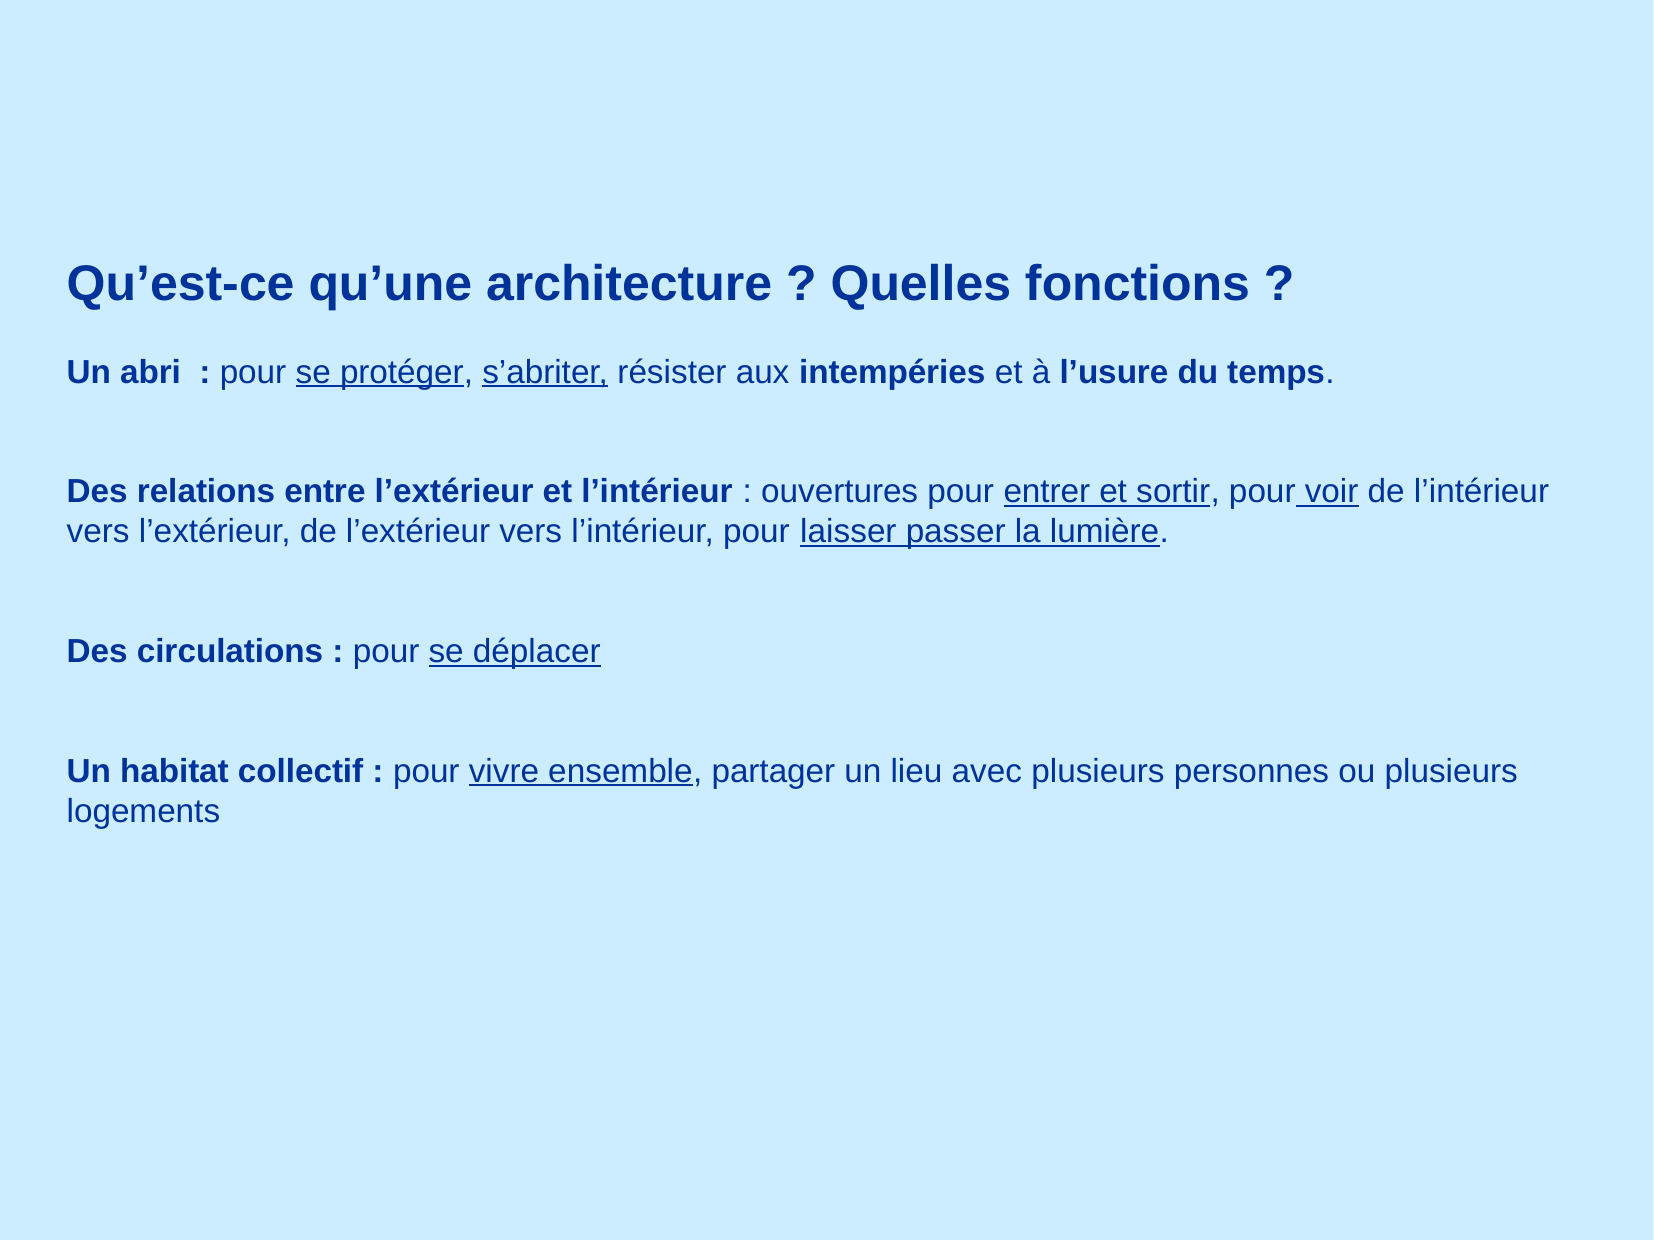

Qu’est-ce qu’une architecture ? Quelles fonctions ?
 
Un abri  : pour se protéger, s’abriter, résister aux intempéries et à l’usure du temps.
 
Des relations entre l’extérieur et l’intérieur : ouvertures pour entrer et sortir, pour voir de l’intérieur vers l’extérieur, de l’extérieur vers l’intérieur, pour laisser passer la lumière.
 
Des circulations : pour se déplacer
 
Un habitat collectif : pour vivre ensemble, partager un lieu avec plusieurs personnes ou plusieurs logements